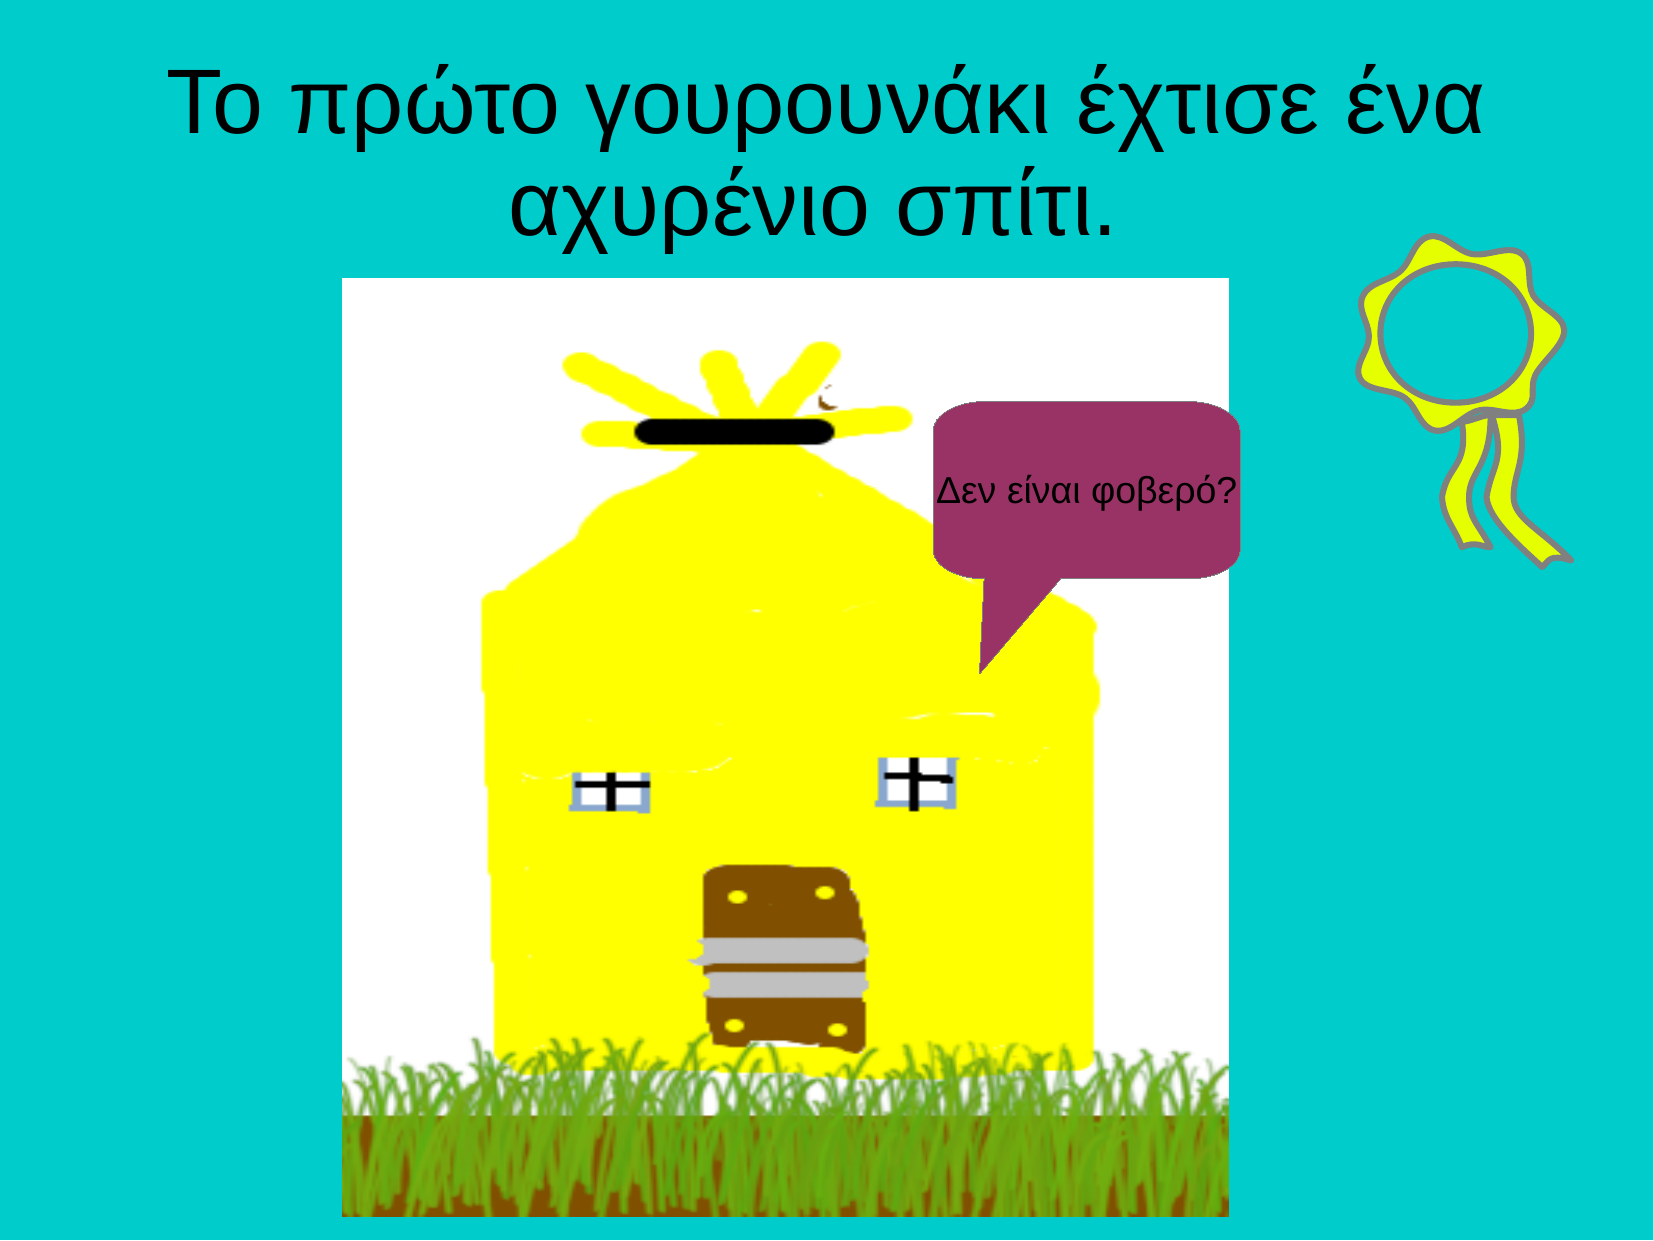

# Το πρώτο γουρουνάκι έχτισε ένα αχυρένιο σπίτι.
Δεν είναι φοβερό?